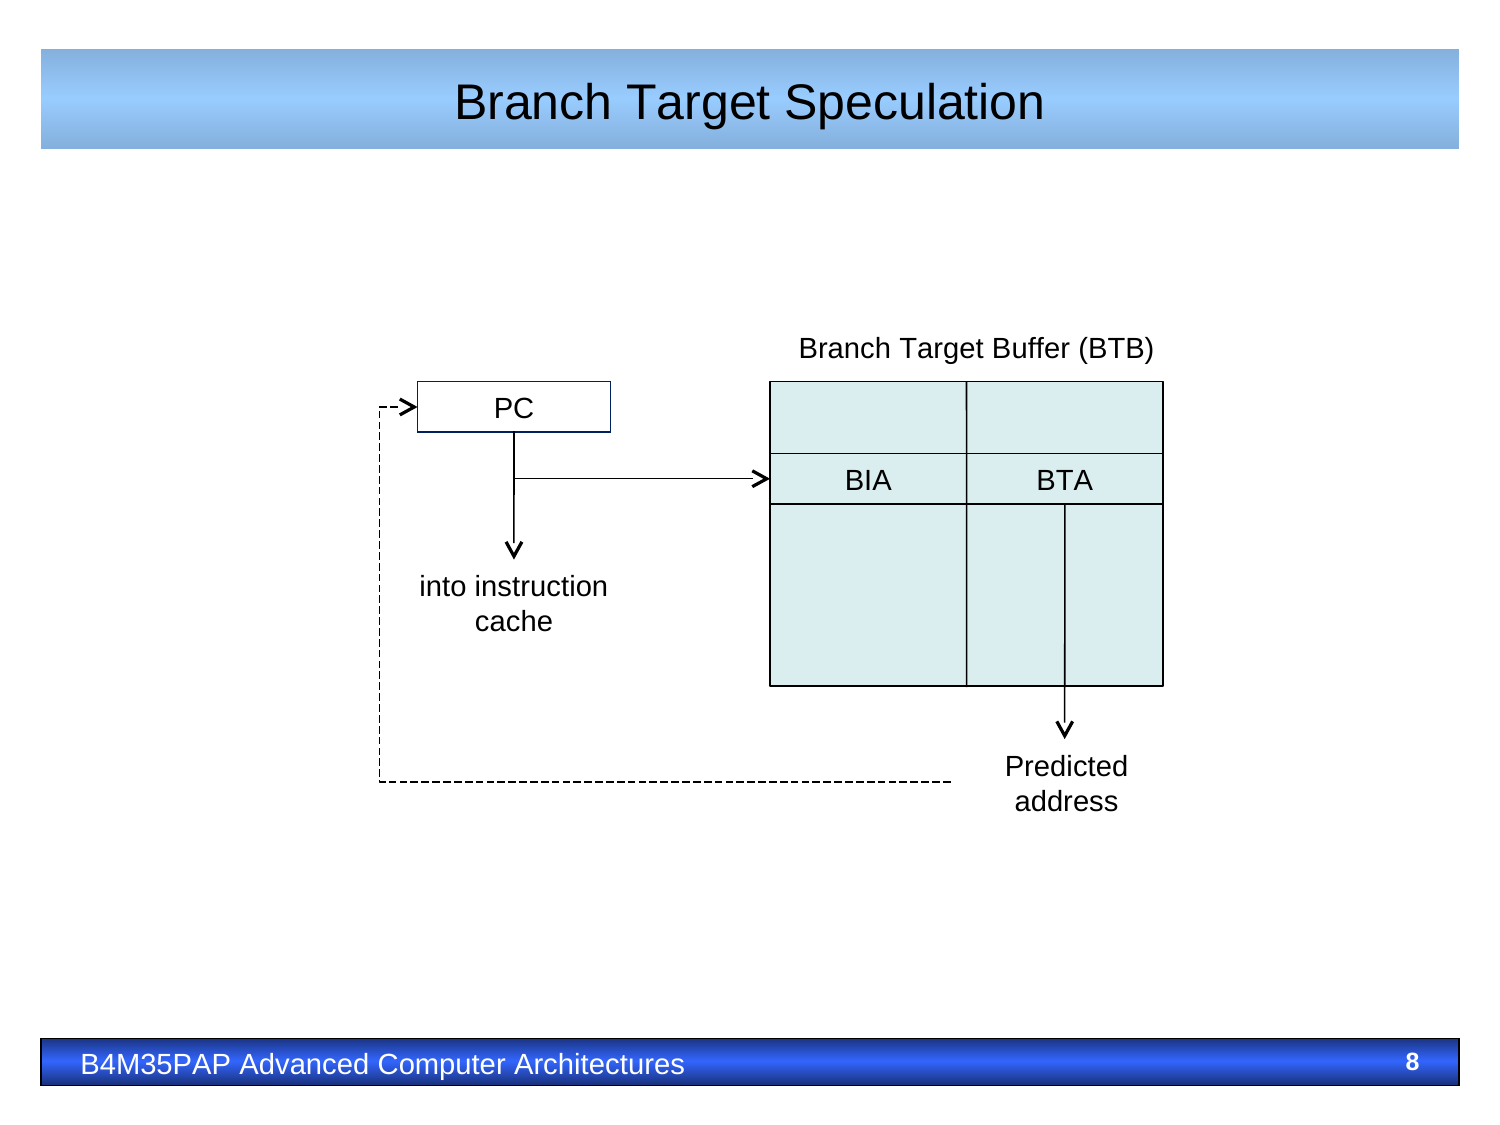

# Branch Target Speculation
Branch Target Buffer (BTB)
PC
BIA
BTA
into instruction cache
Predicted address